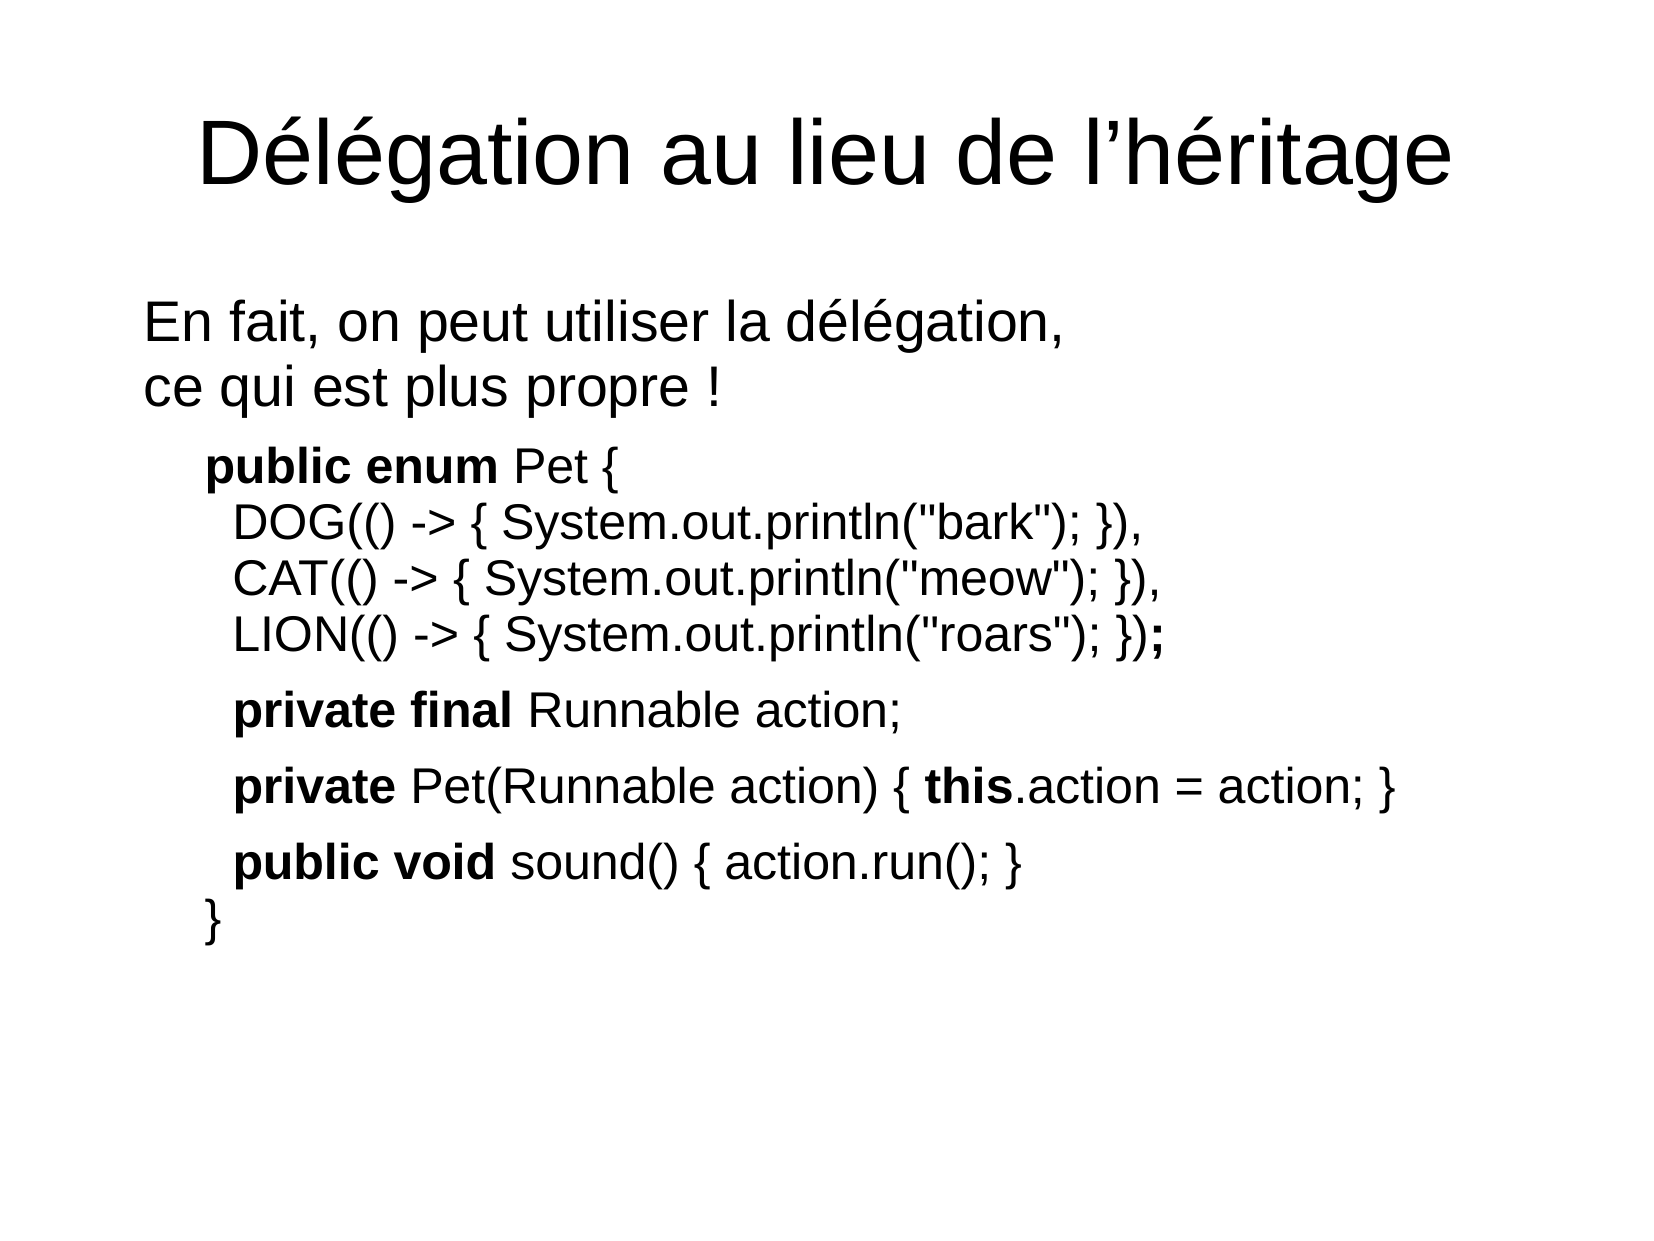

# Délégation au lieu de l’héritage
En fait, on peut utiliser la délégation,
ce qui est plus propre !
public enum Pet {
 DOG(() -> { System.out.println("bark"); }),
 CAT(() -> { System.out.println("meow"); }),
 LION(() -> { System.out.println("roars"); });
 private final Runnable action;
 private Pet(Runnable action) { this.action = action; }
 public void sound() { action.run(); }
}